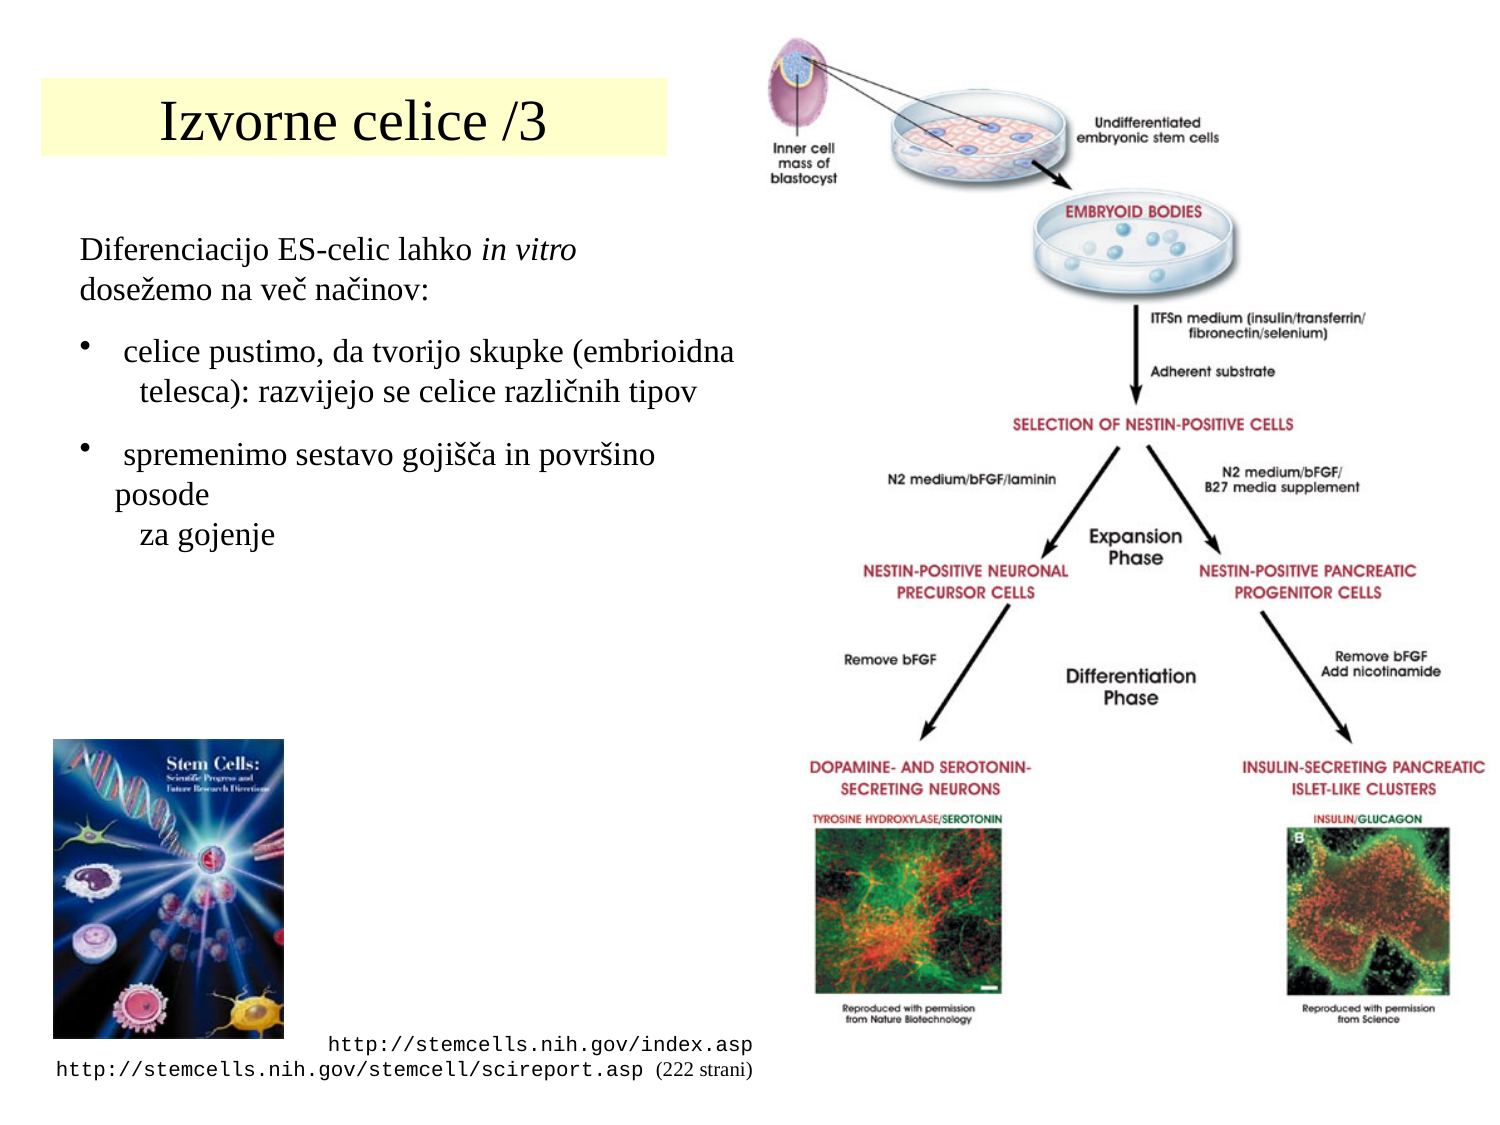

Izvorne celice /3
Diferenciacijo ES-celic lahko in vitro
dosežemo na več načinov:
 celice pustimo, da tvorijo skupke (embrioidna
 telesca): razvijejo se celice različnih tipov
 spremenimo sestavo gojišča in površino posode
 za gojenje
http://stemcells.nih.gov/index.asp
http://stemcells.nih.gov/stemcell/scireport.asp (222 strani)